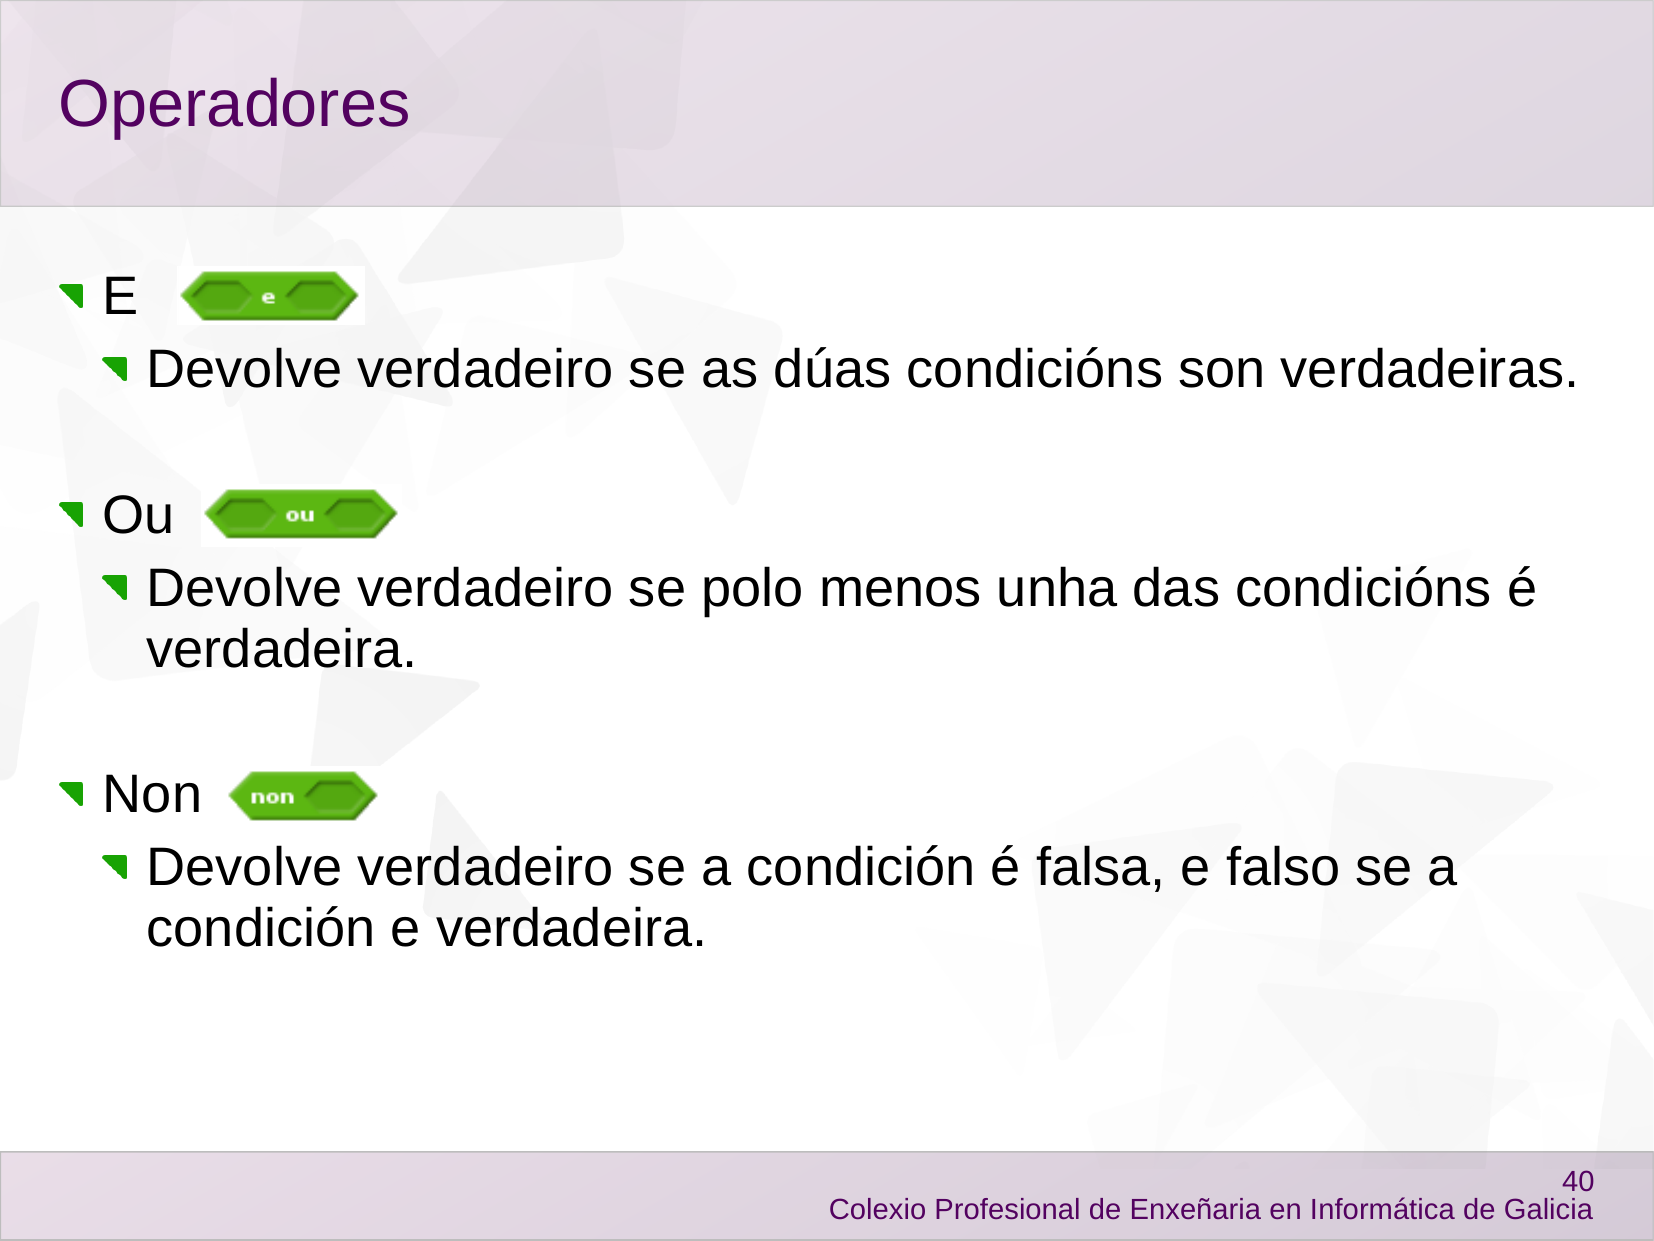

# Operadores
E
Devolve verdadeiro se as dúas condicións son verdadeiras.
Ou
Devolve verdadeiro se polo menos unha das condicións é verdadeira.
Non
Devolve verdadeiro se a condición é falsa, e falso se a condición e verdadeira.
40
Colexio Profesional de Enxeñaria en Informática de Galicia